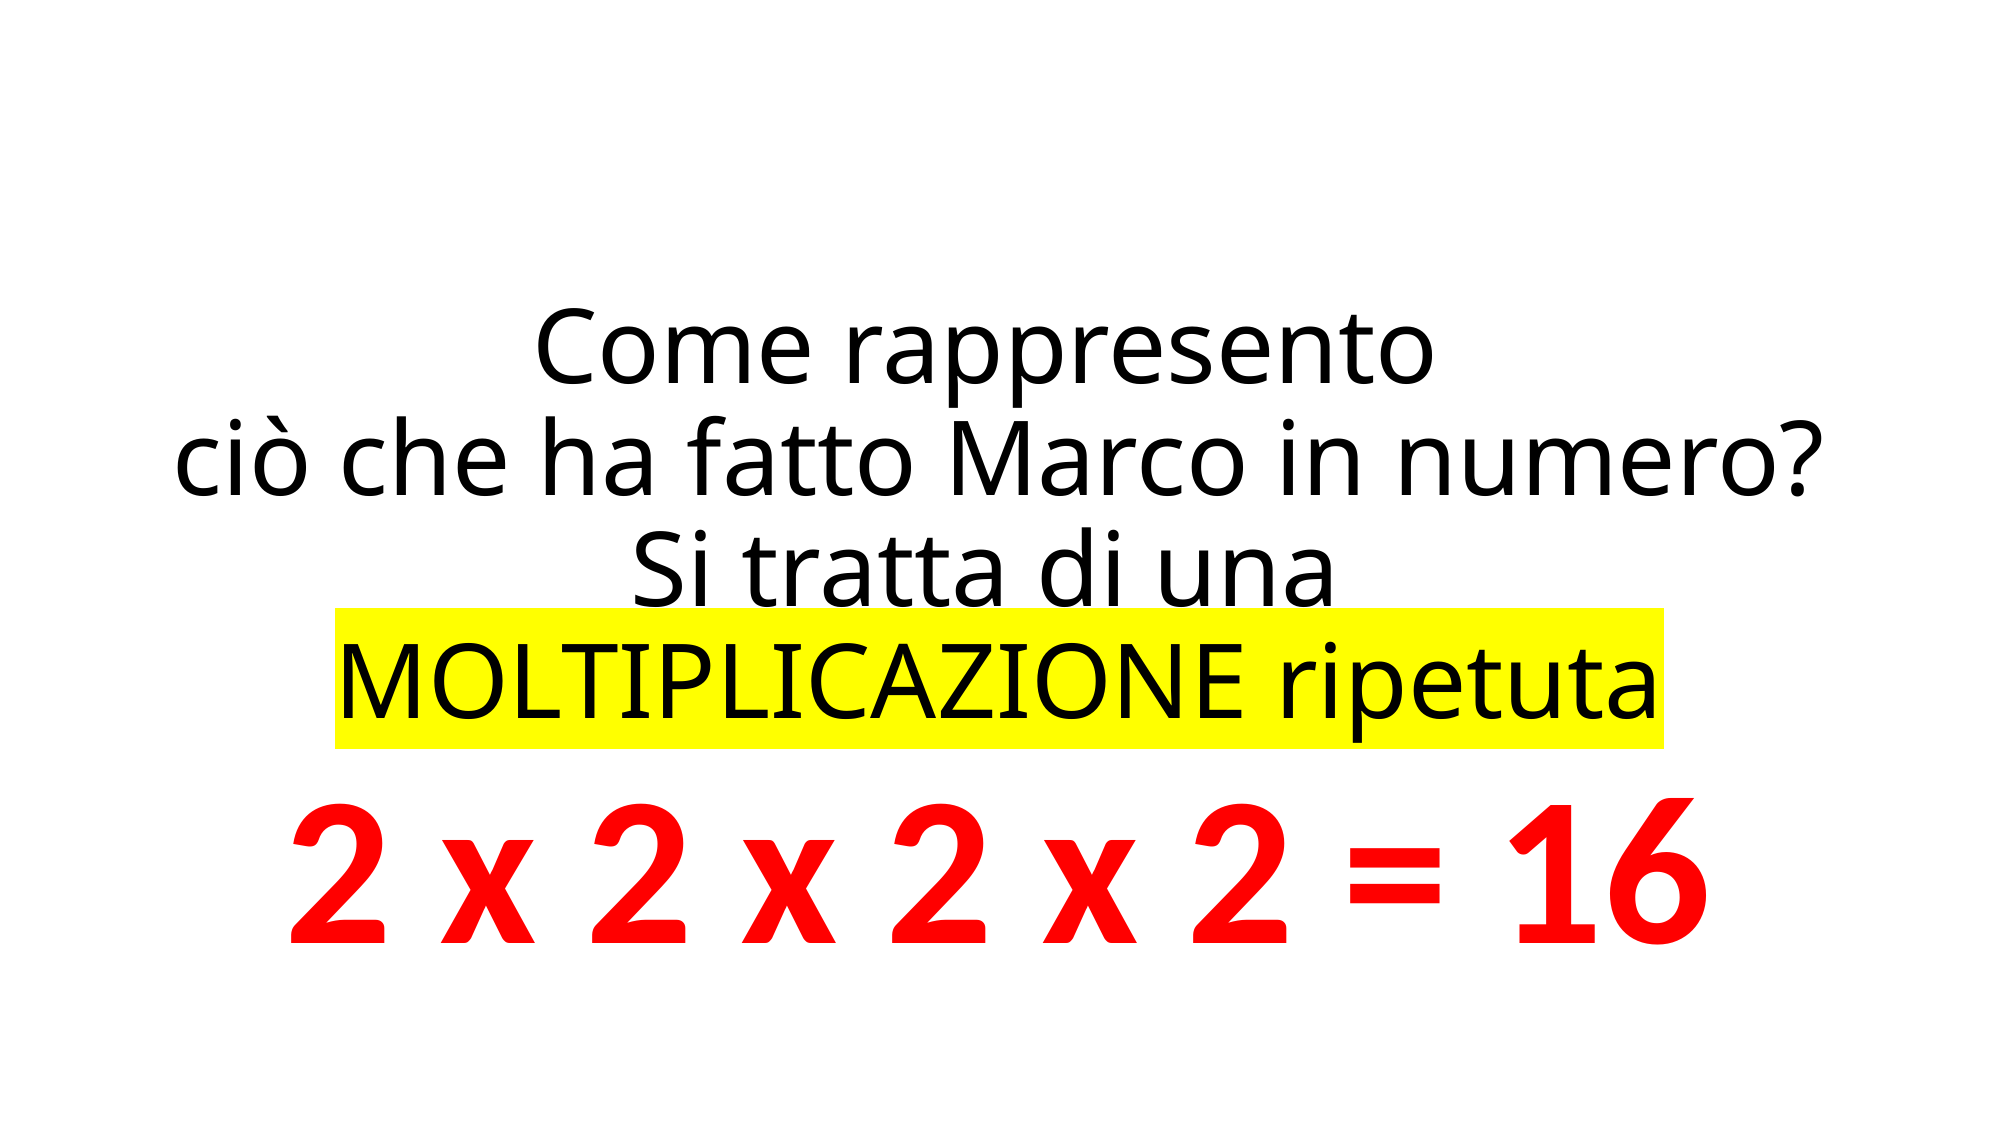

# Come rappresento ciò che ha fatto Marco in numero? Si tratta di una MOLTIPLICAZIONE ripetuta
2 x 2 x 2 x 2 = 16